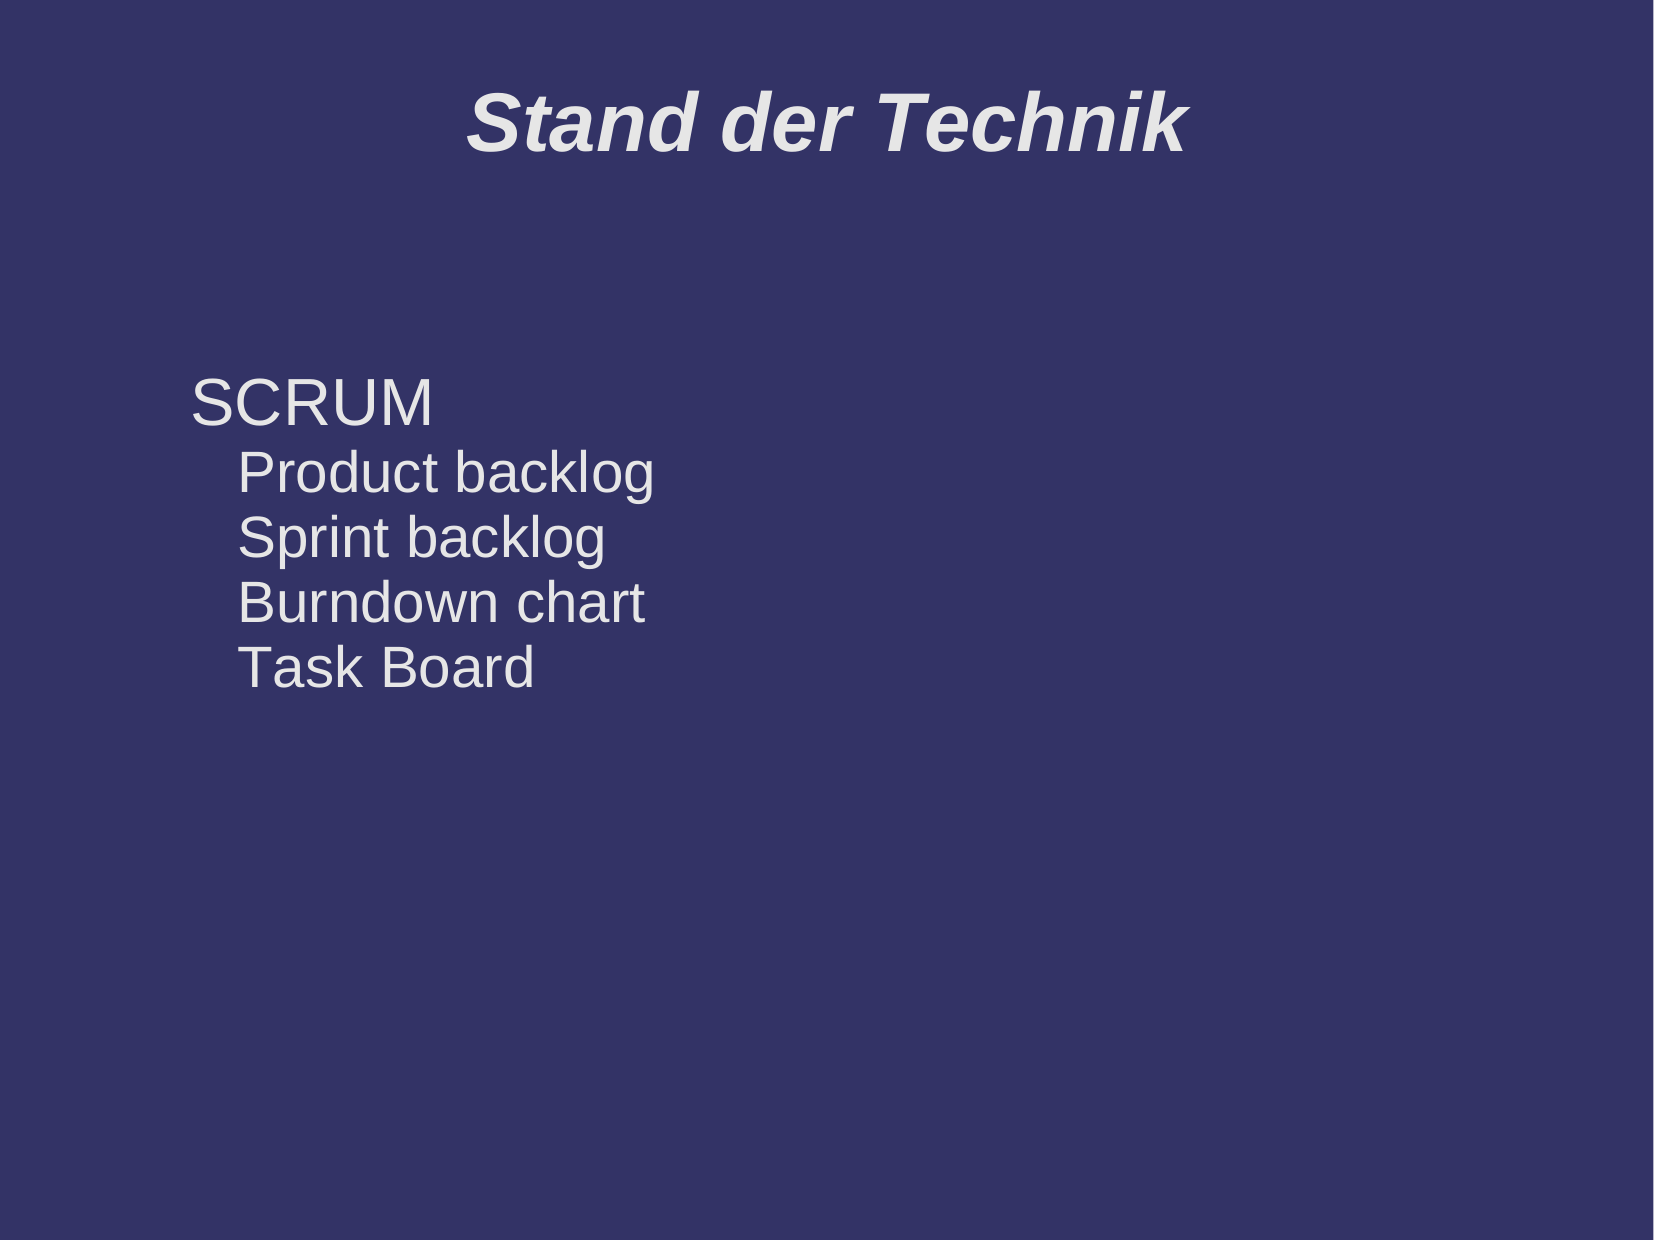

# Stand der Technik
SCRUM
Product backlog
Sprint backlog
Burndown chart
Task Board